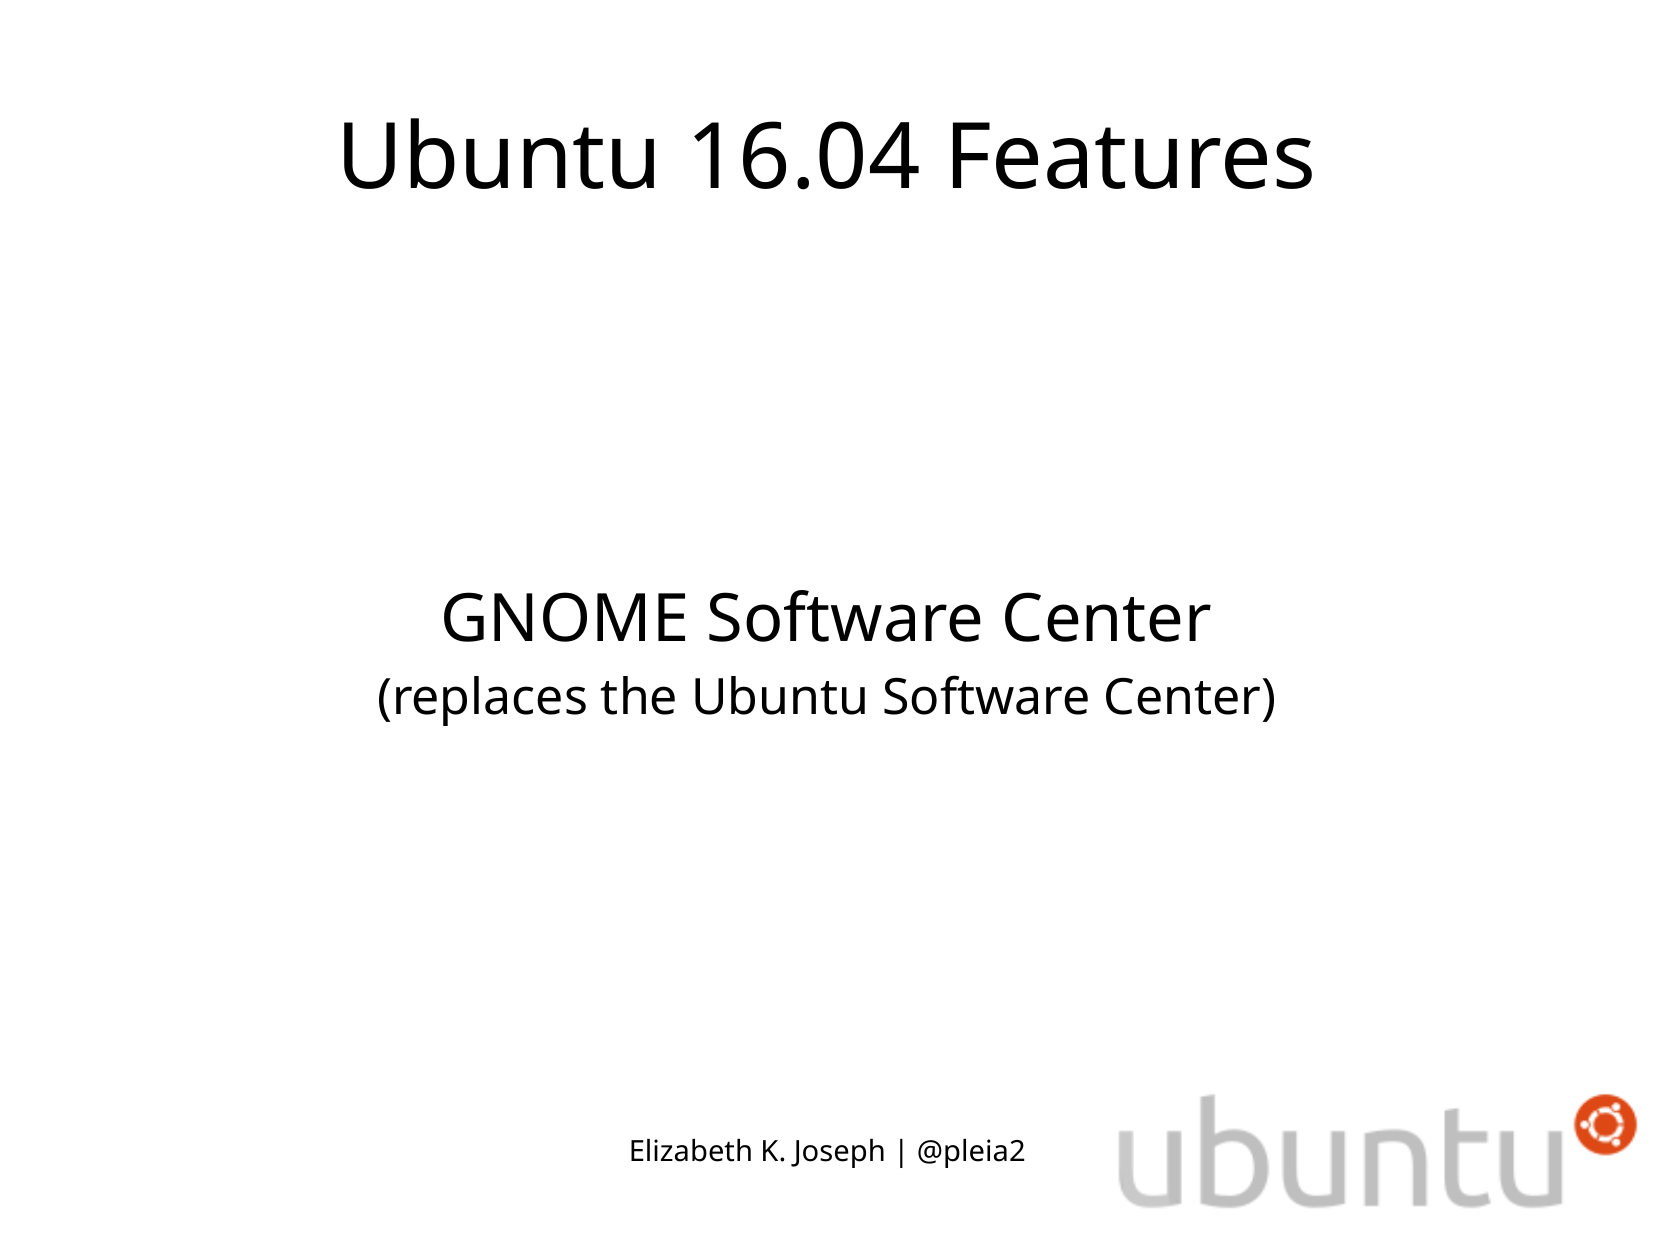

# Ubuntu 16.04 Features
GNOME Software Center
(replaces the Ubuntu Software Center)
Elizabeth K. Joseph | @pleia2